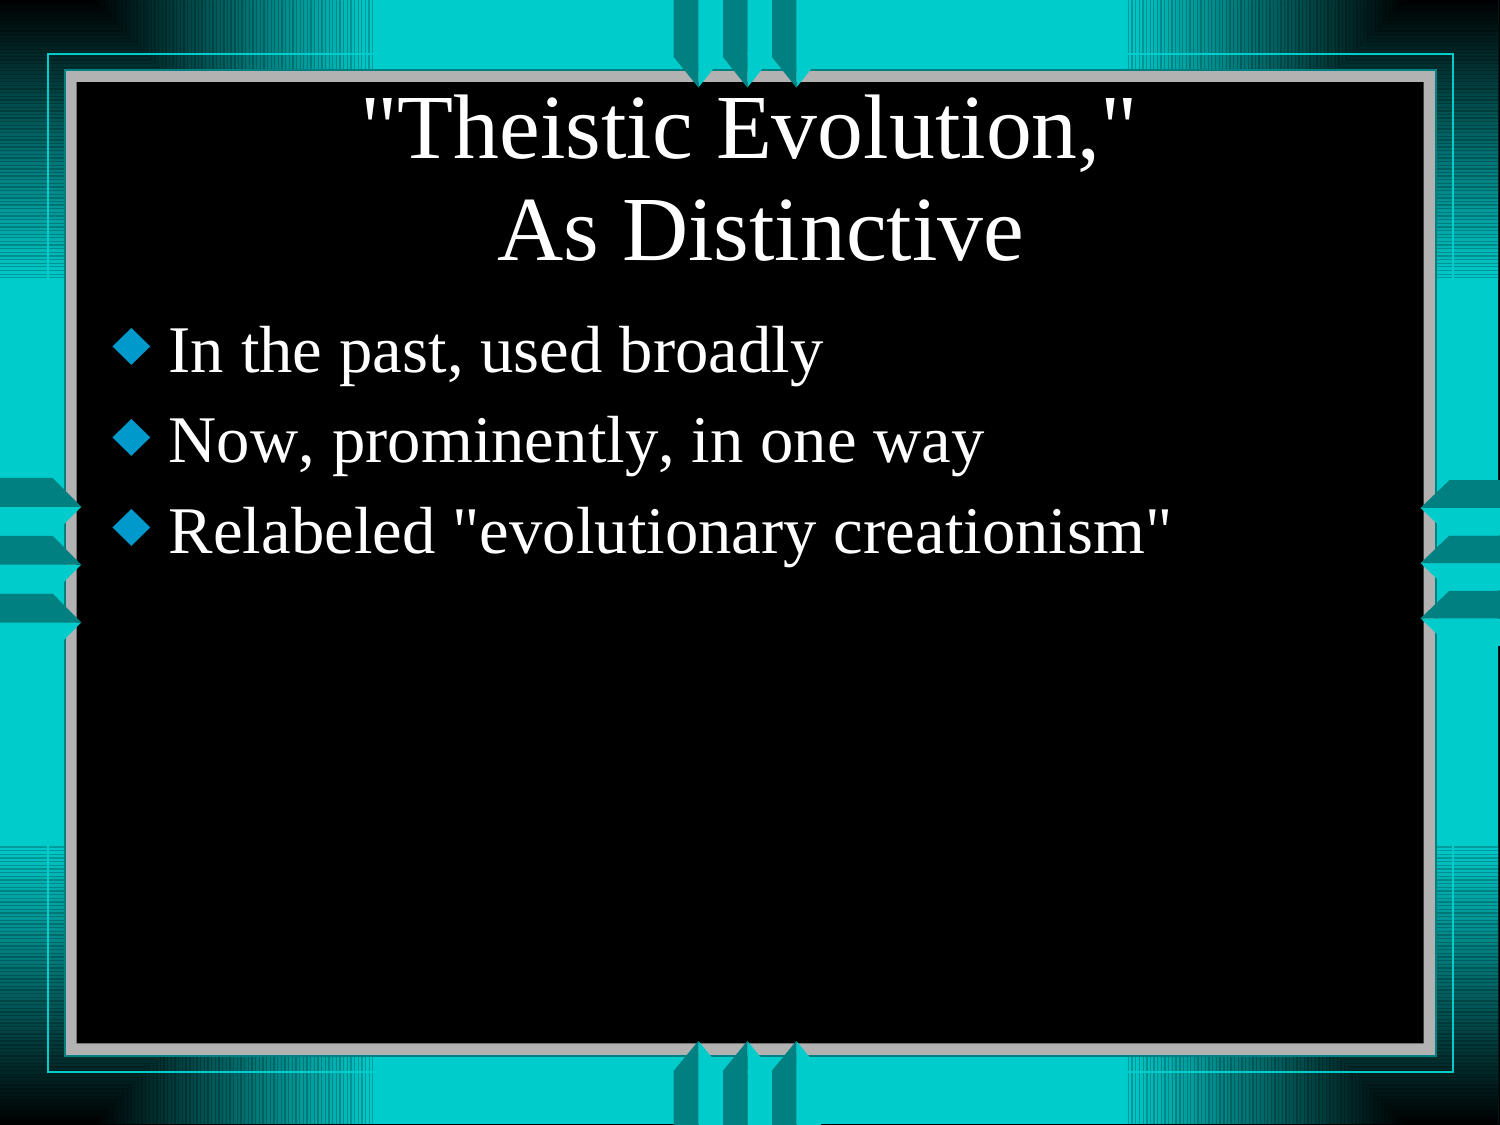

# "Theistic Evolution," As Distinctive
In the past, used broadly
Now, prominently, in one way
Relabeled "evolutionary creationism"